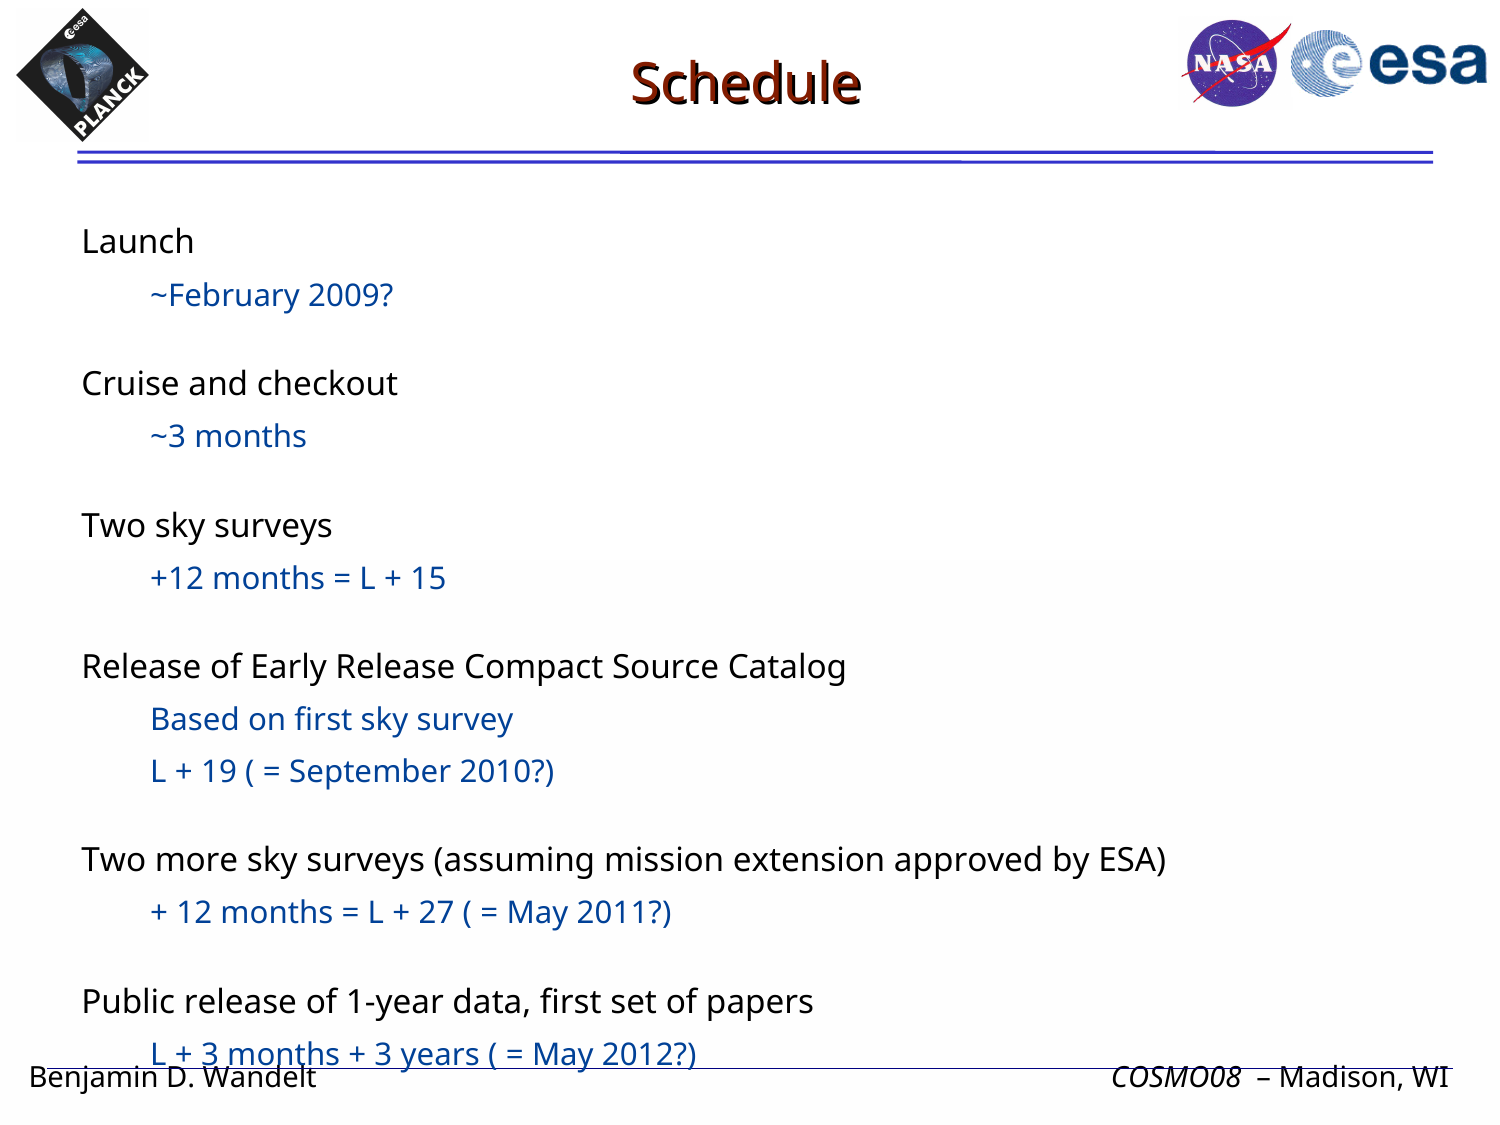

# Schedule
Launch
~February 2009?
Cruise and checkout
~3 months
Two sky surveys
+12 months = L + 15
Release of Early Release Compact Source Catalog
Based on first sky survey
L + 19 ( = September 2010?)
Two more sky surveys (assuming mission extension approved by ESA)
+ 12 months = L + 27 ( = May 2011?)
Public release of 1-year data, first set of papers
L + 3 months + 3 years ( = May 2012?)
Public release of 2-year data, etc, TBD.